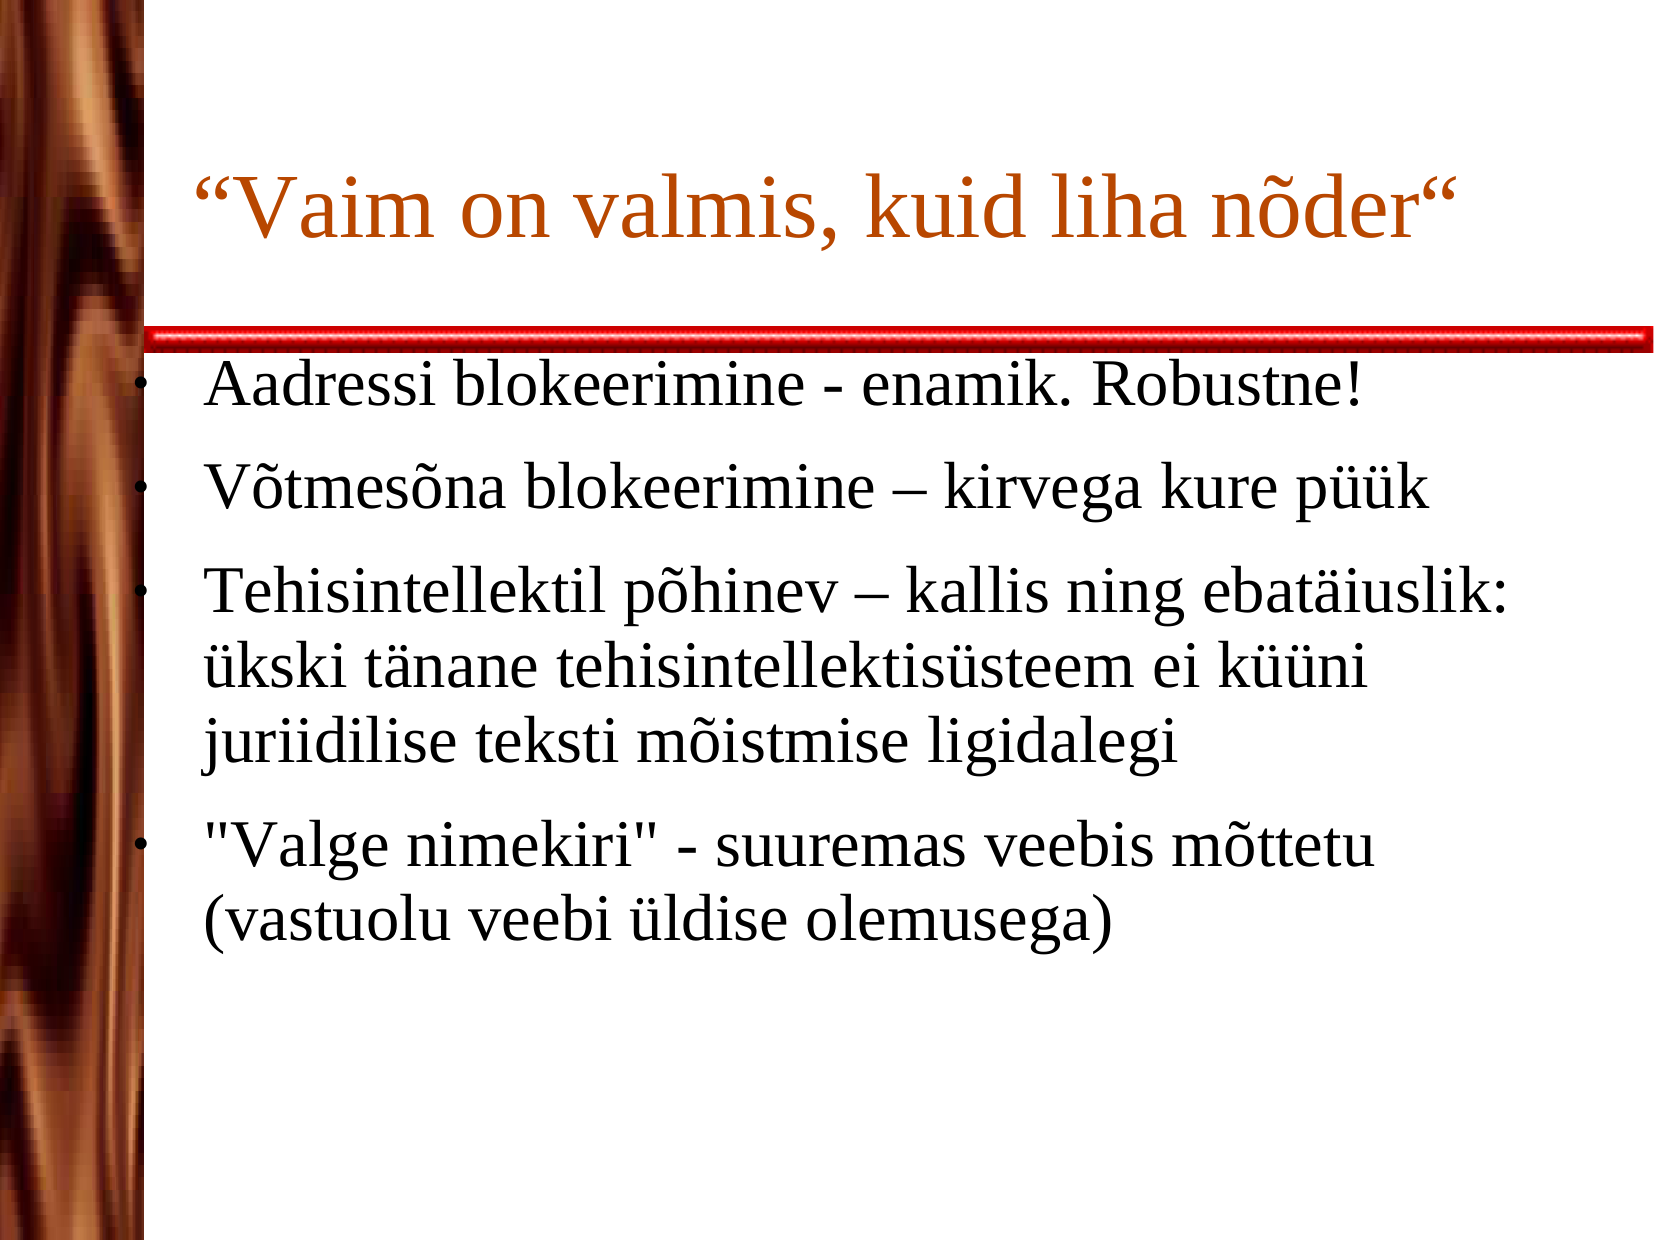

# “Vaim on valmis, kuid liha nõder“
Aadressi blokeerimine - enamik. Robustne!
Võtmesõna blokeerimine – kirvega kure püük
Tehisintellektil põhinev – kallis ning ebatäiuslik: ükski tänane tehisintellektisüsteem ei küüni juriidilise teksti mõistmise ligidalegi
"Valge nimekiri" - suuremas veebis mõttetu (vastuolu veebi üldise olemusega)